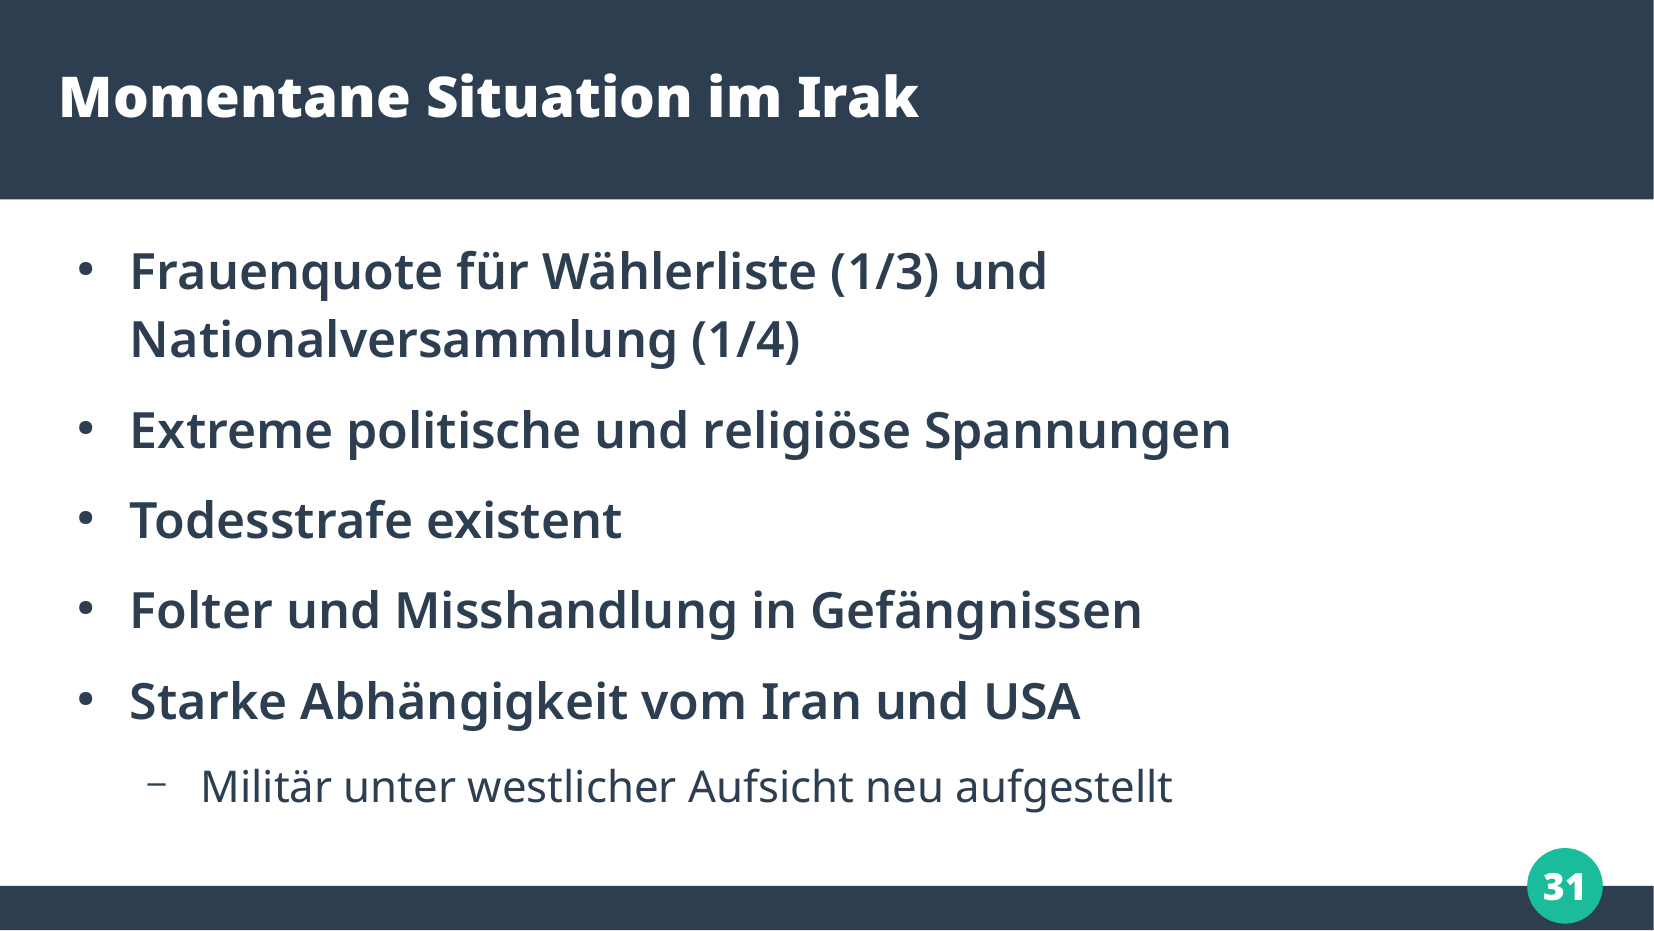

# Momentane Situation im Irak
Frauenquote für Wählerliste (1/3) und Nationalversammlung (1/4)
Extreme politische und religiöse Spannungen
Todesstrafe existent
Folter und Misshandlung in Gefängnissen
Starke Abhängigkeit vom Iran und USA
Militär unter westlicher Aufsicht neu aufgestellt